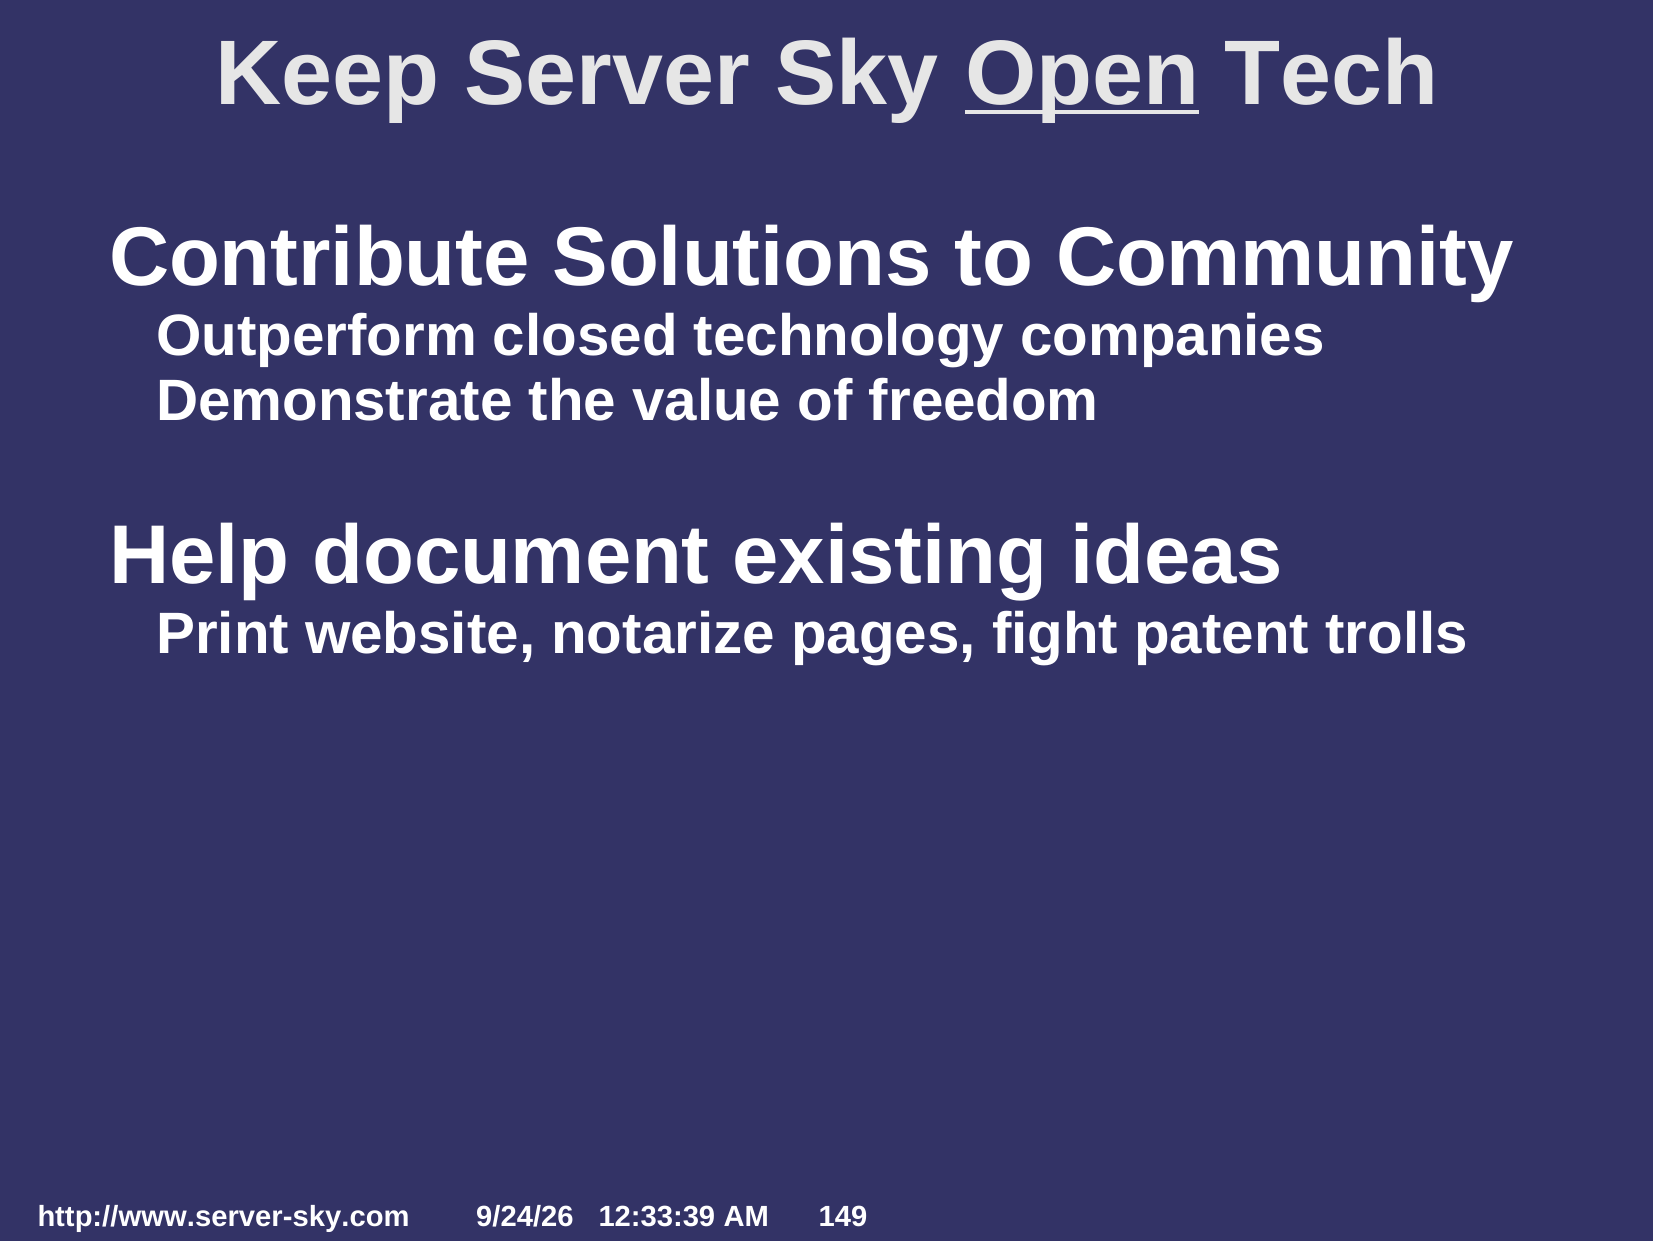

# Keep Server Sky Open Tech
Contribute Solutions to Community
Outperform closed technology companies
Demonstrate the value of freedom
Help document existing ideas
Print website, notarize pages, fight patent trolls